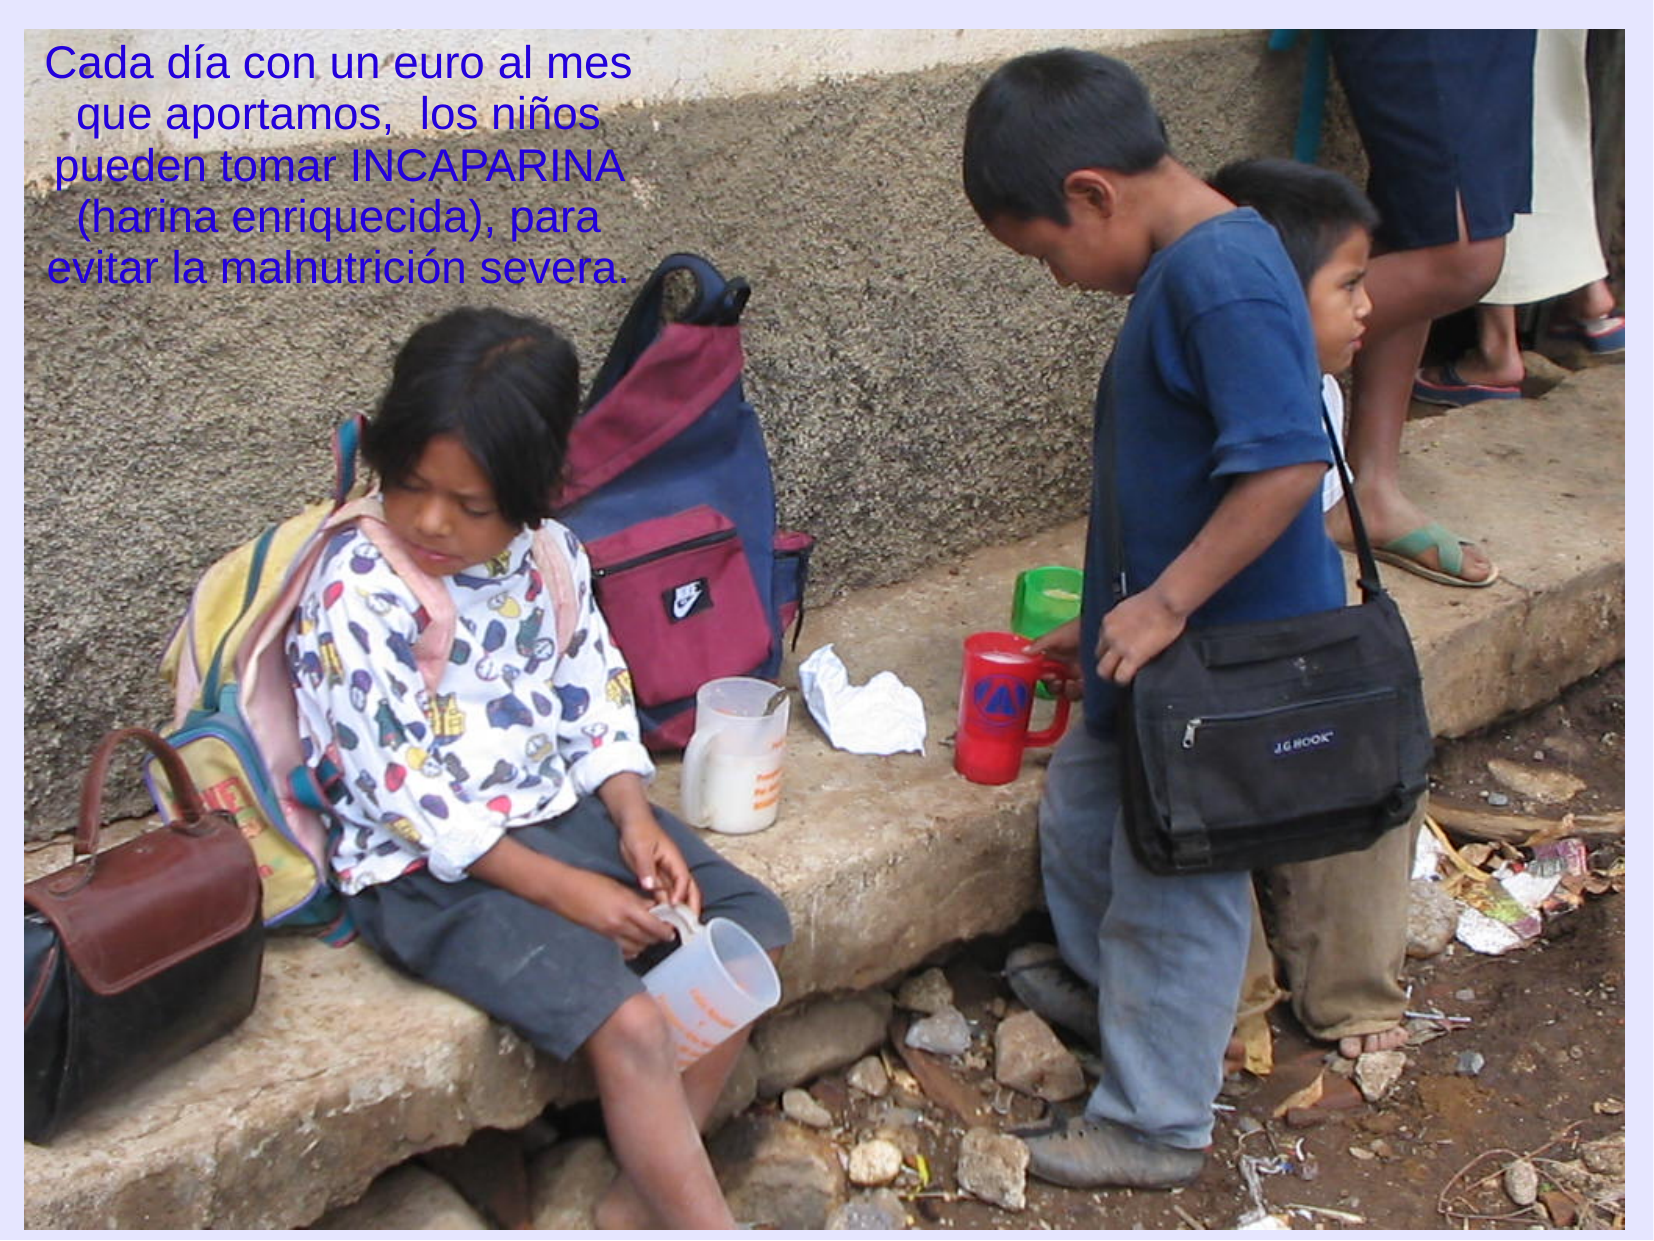

Cada día con un euro al mes que aportamos, los niños pueden tomar INCAPARINA (harina enriquecida), para evitar la malnutrición severa.